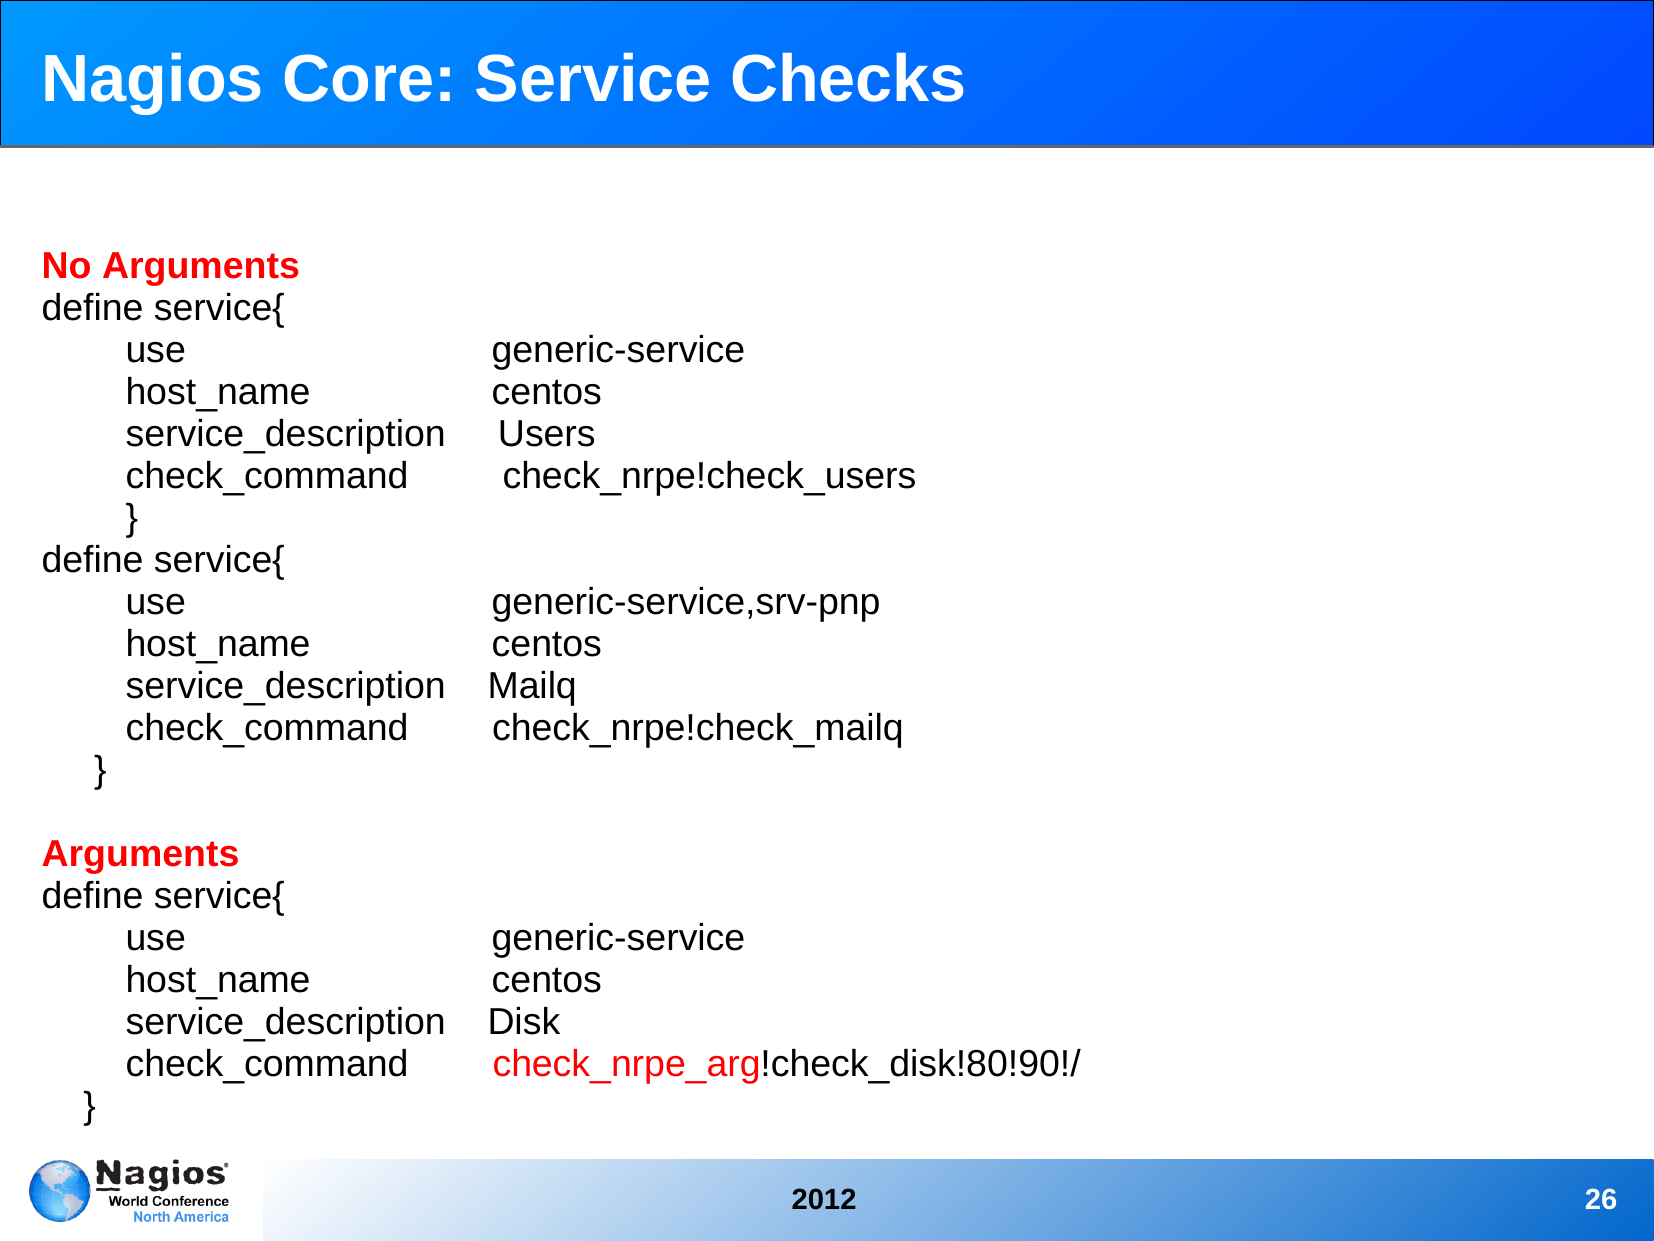

# Nagios Core: Service Checks
No Arguments
define service{
 use 		generic-service
 host_name 	centos
 service_description Users
 check_command check_nrpe!check_users
 }
define service{
 use 		generic-service,srv-pnp
 host_name 	centos
 service_description Mailq
 check_command check_nrpe!check_mailq
 }
Arguments
define service{
 use 		generic-service
 host_name 	centos
 service_description Disk
 check_command check_nrpe_arg!check_disk!80!90!/
 }
2011
26